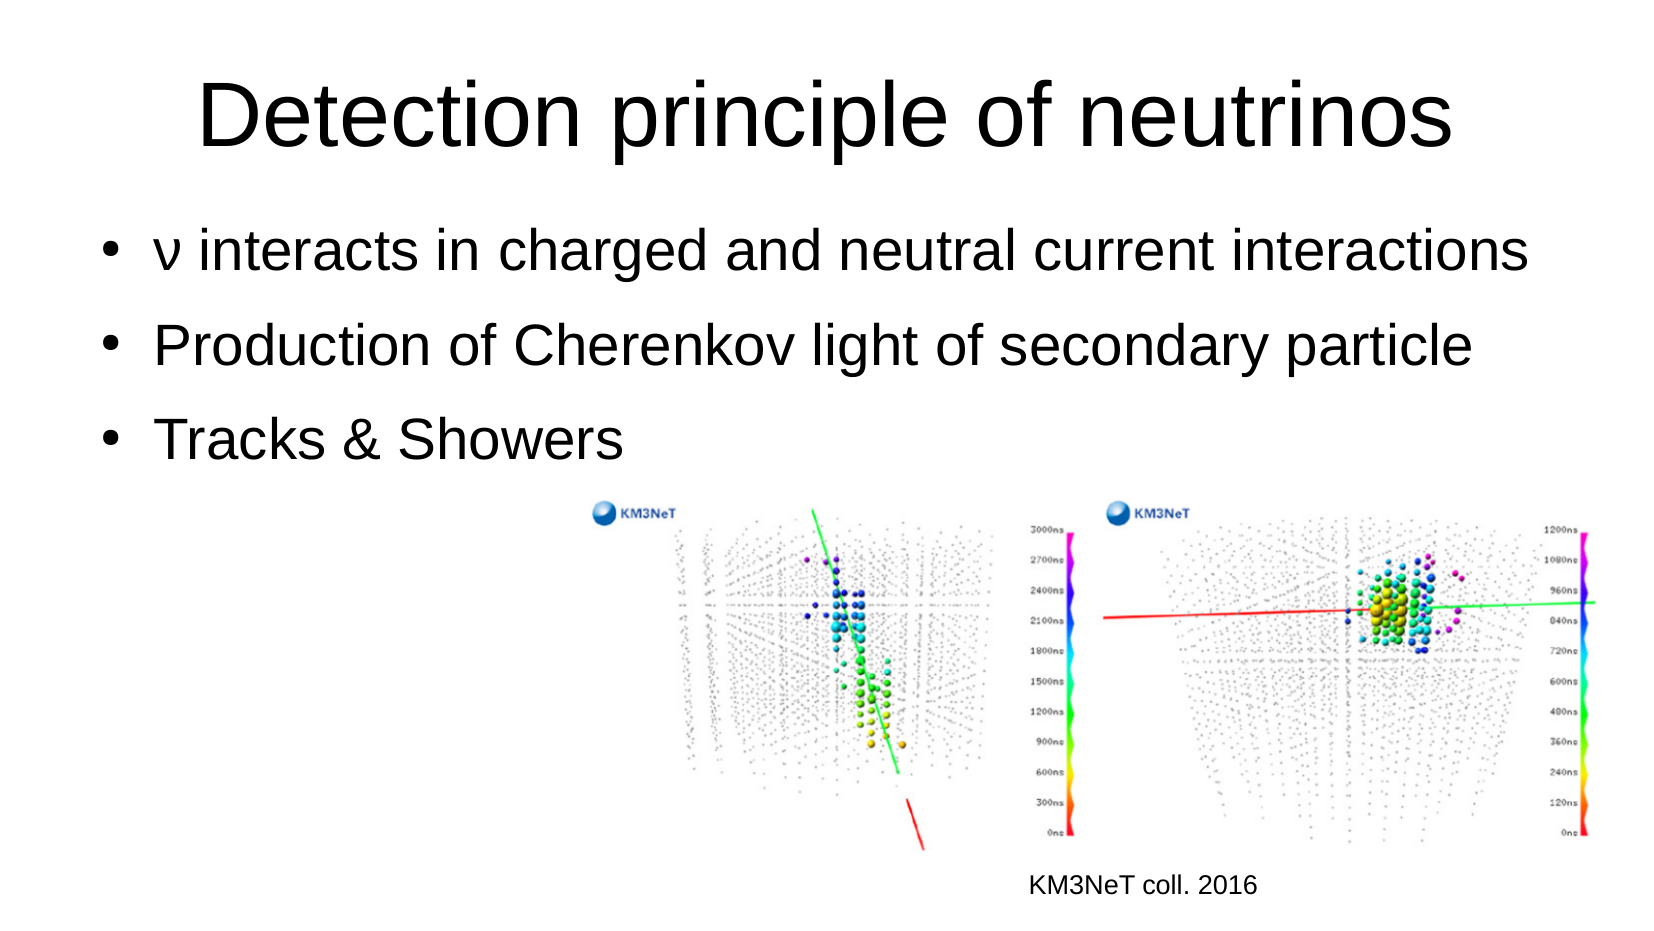

# Detection principle of neutrinos
ν interacts in charged and neutral current interactions
Production of Cherenkov light of secondary particle
Tracks & Showers
KM3NeT coll. 2016